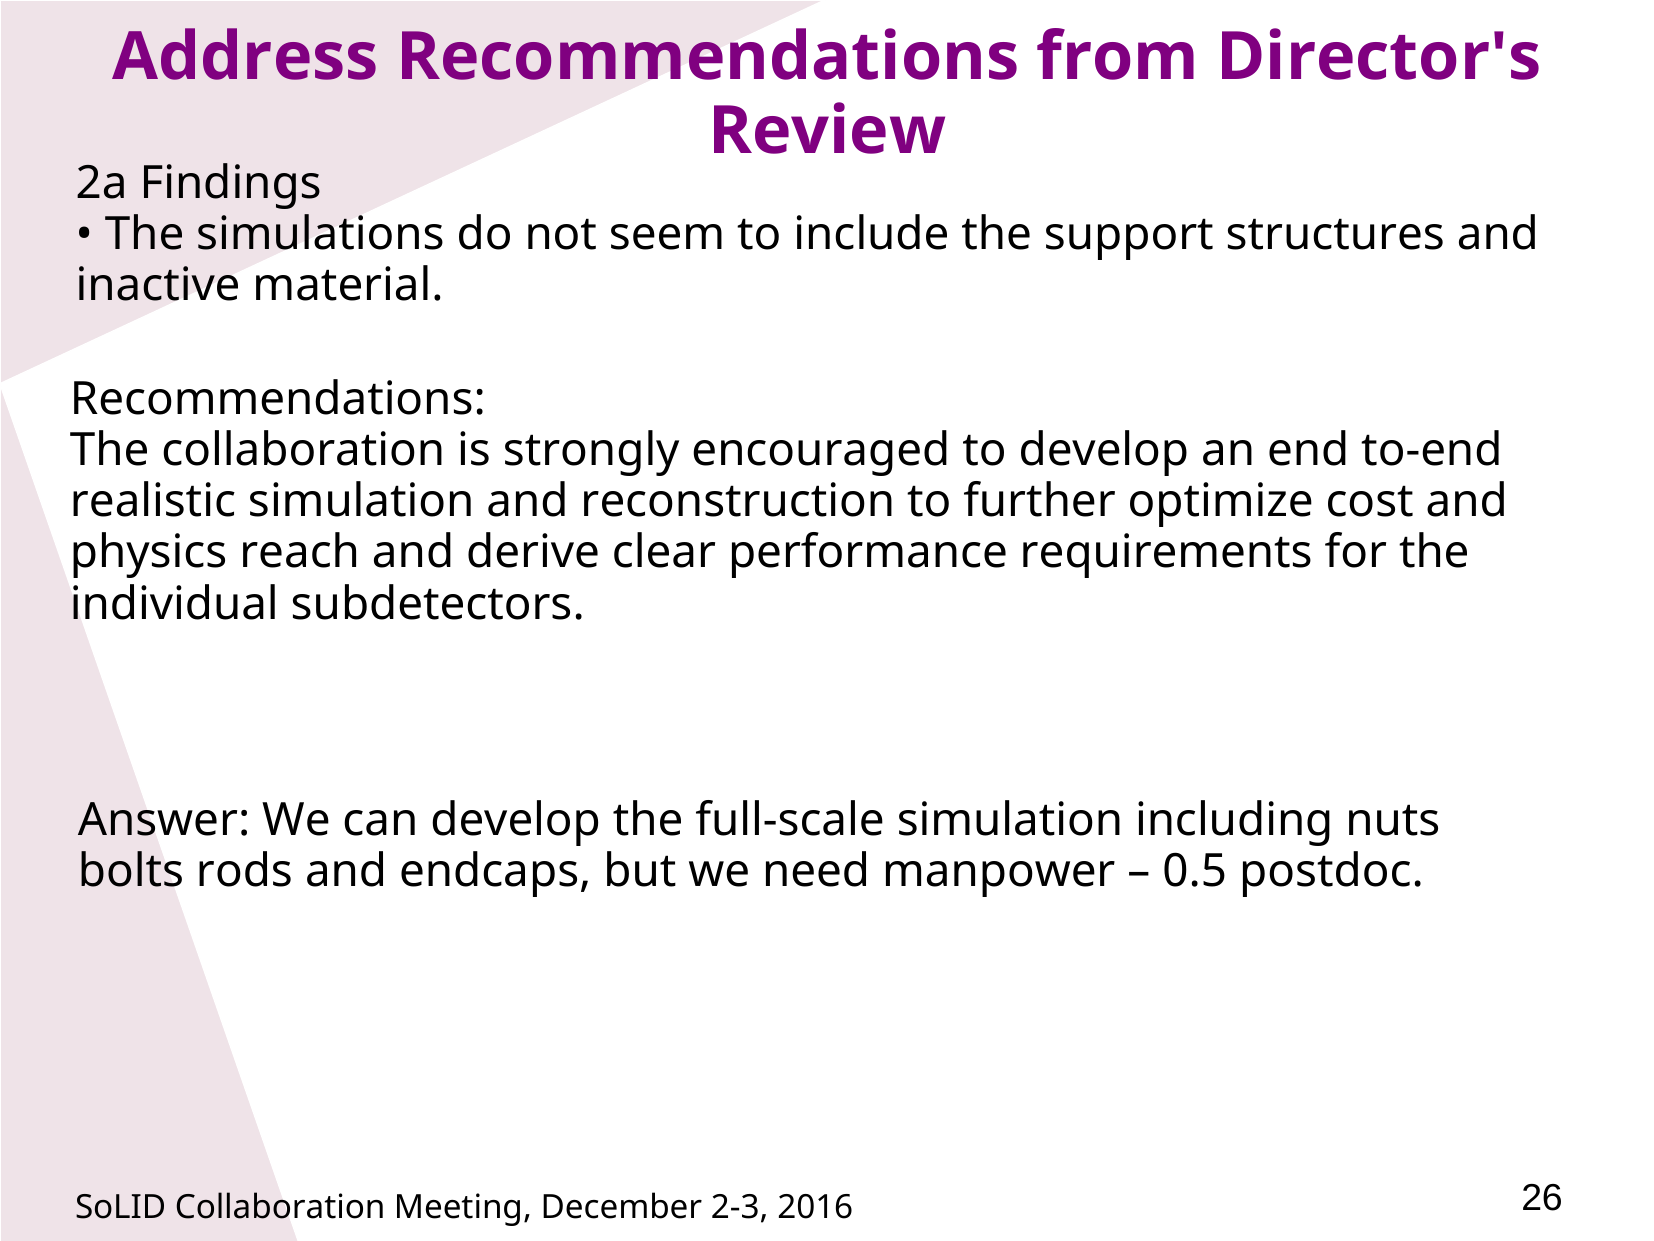

# Address Recommendations from Director's Review
2a Findings
• The simulations do not seem to include the support structures and inactive material.
Recommendations:
The collaboration is strongly encouraged to develop an end to-end realistic simulation and reconstruction to further optimize cost and physics reach and derive clear performance requirements for the individual subdetectors.
Answer: We can develop the full-scale simulation including nuts bolts rods and endcaps, but we need manpower – 0.5 postdoc.
26